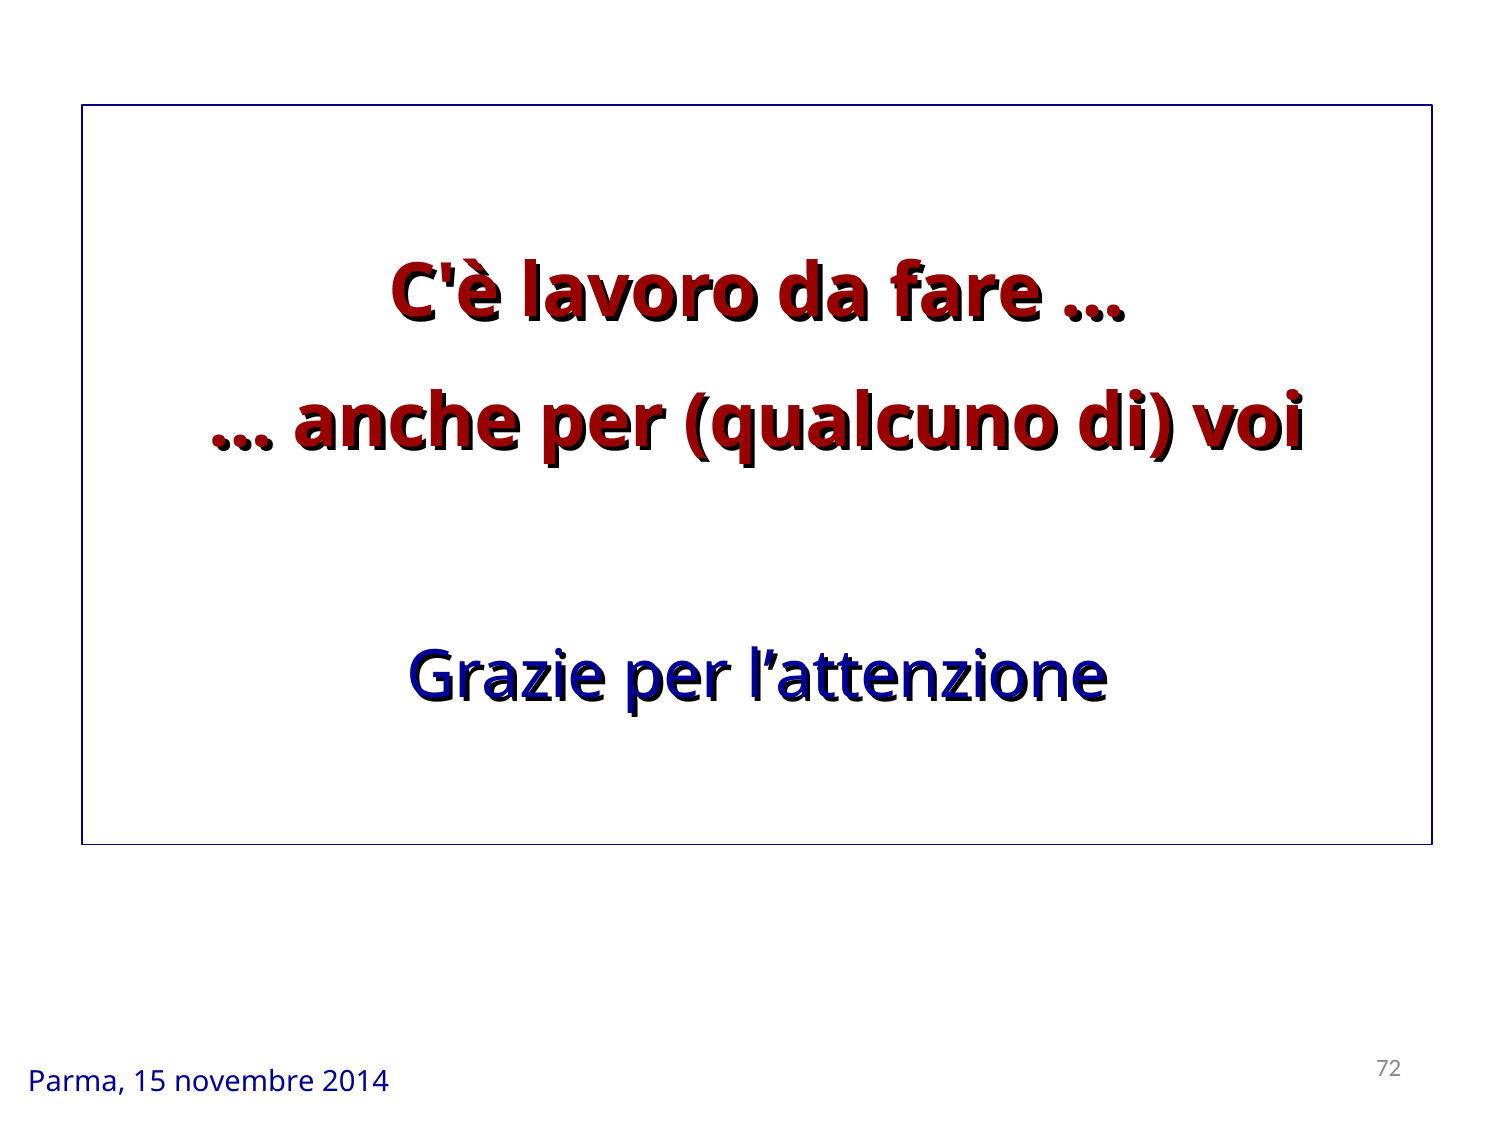

C'è lavoro da fare …
… anche per (qualcuno di) voi
Grazie per l’attenzione
72